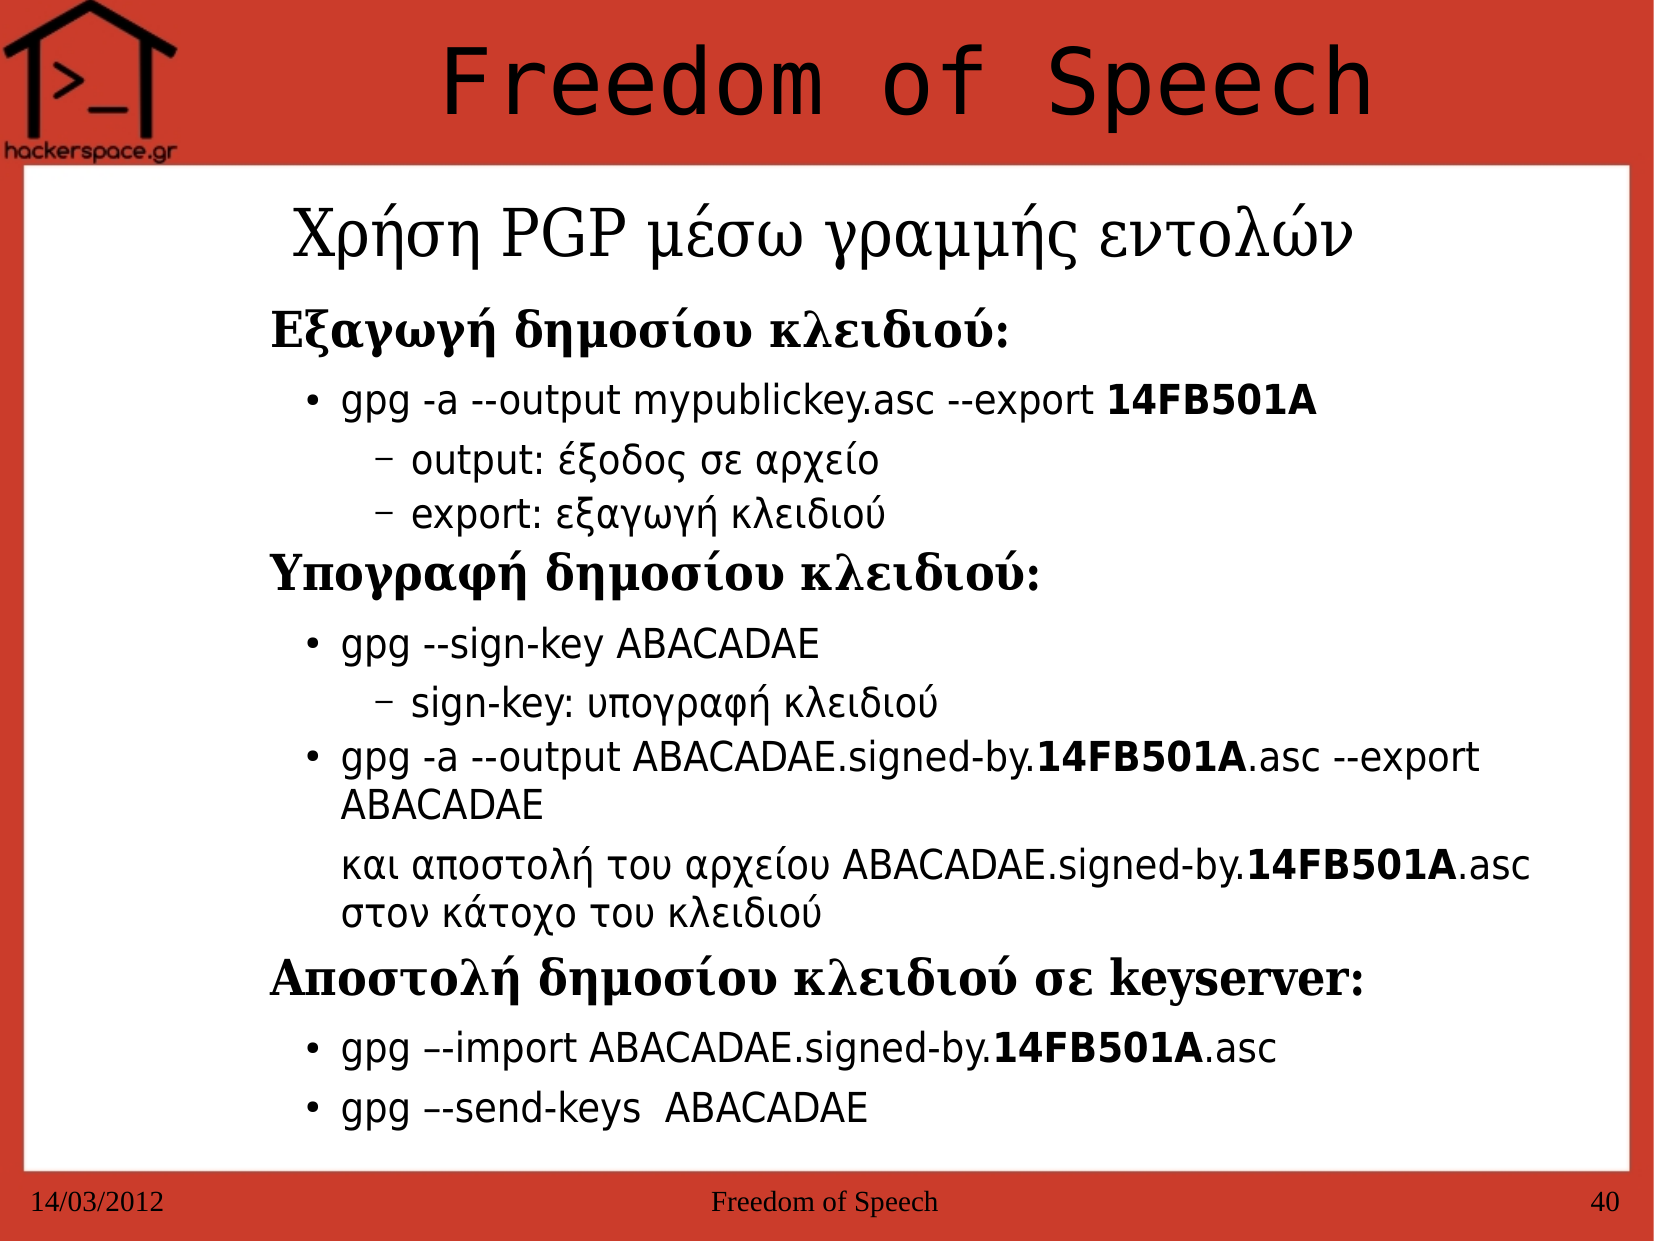

# Freedom of Speech
Χρήση PGP μέσω γραμμής εντολών
Εξαγωγή δημοσίου κλειδιού:
gpg -a --output mypublickey.asc --export 14FB501A
output: έξοδος σε αρχείο
export: εξαγωγή κλειδιού
Υπογραφή δημοσίου κλειδιού:
gpg --sign-key ABACADAE
sign-key: υπογραφή κλειδιού
gpg -a --output ABACADAE.signed-by.14FB501A.asc --export ABACADAE
και αποστολή του αρχείου ABACADAE.signed-by.14FB501A.asc στον κάτοχο του κλειδιού
Αποστολή δημοσίου κλειδιού σε keyserver:
gpg –-import ABACADAE.signed-by.14FB501A.asc
gpg –-send-keys ABACADAE
14/03/2012
Freedom of Speech
40